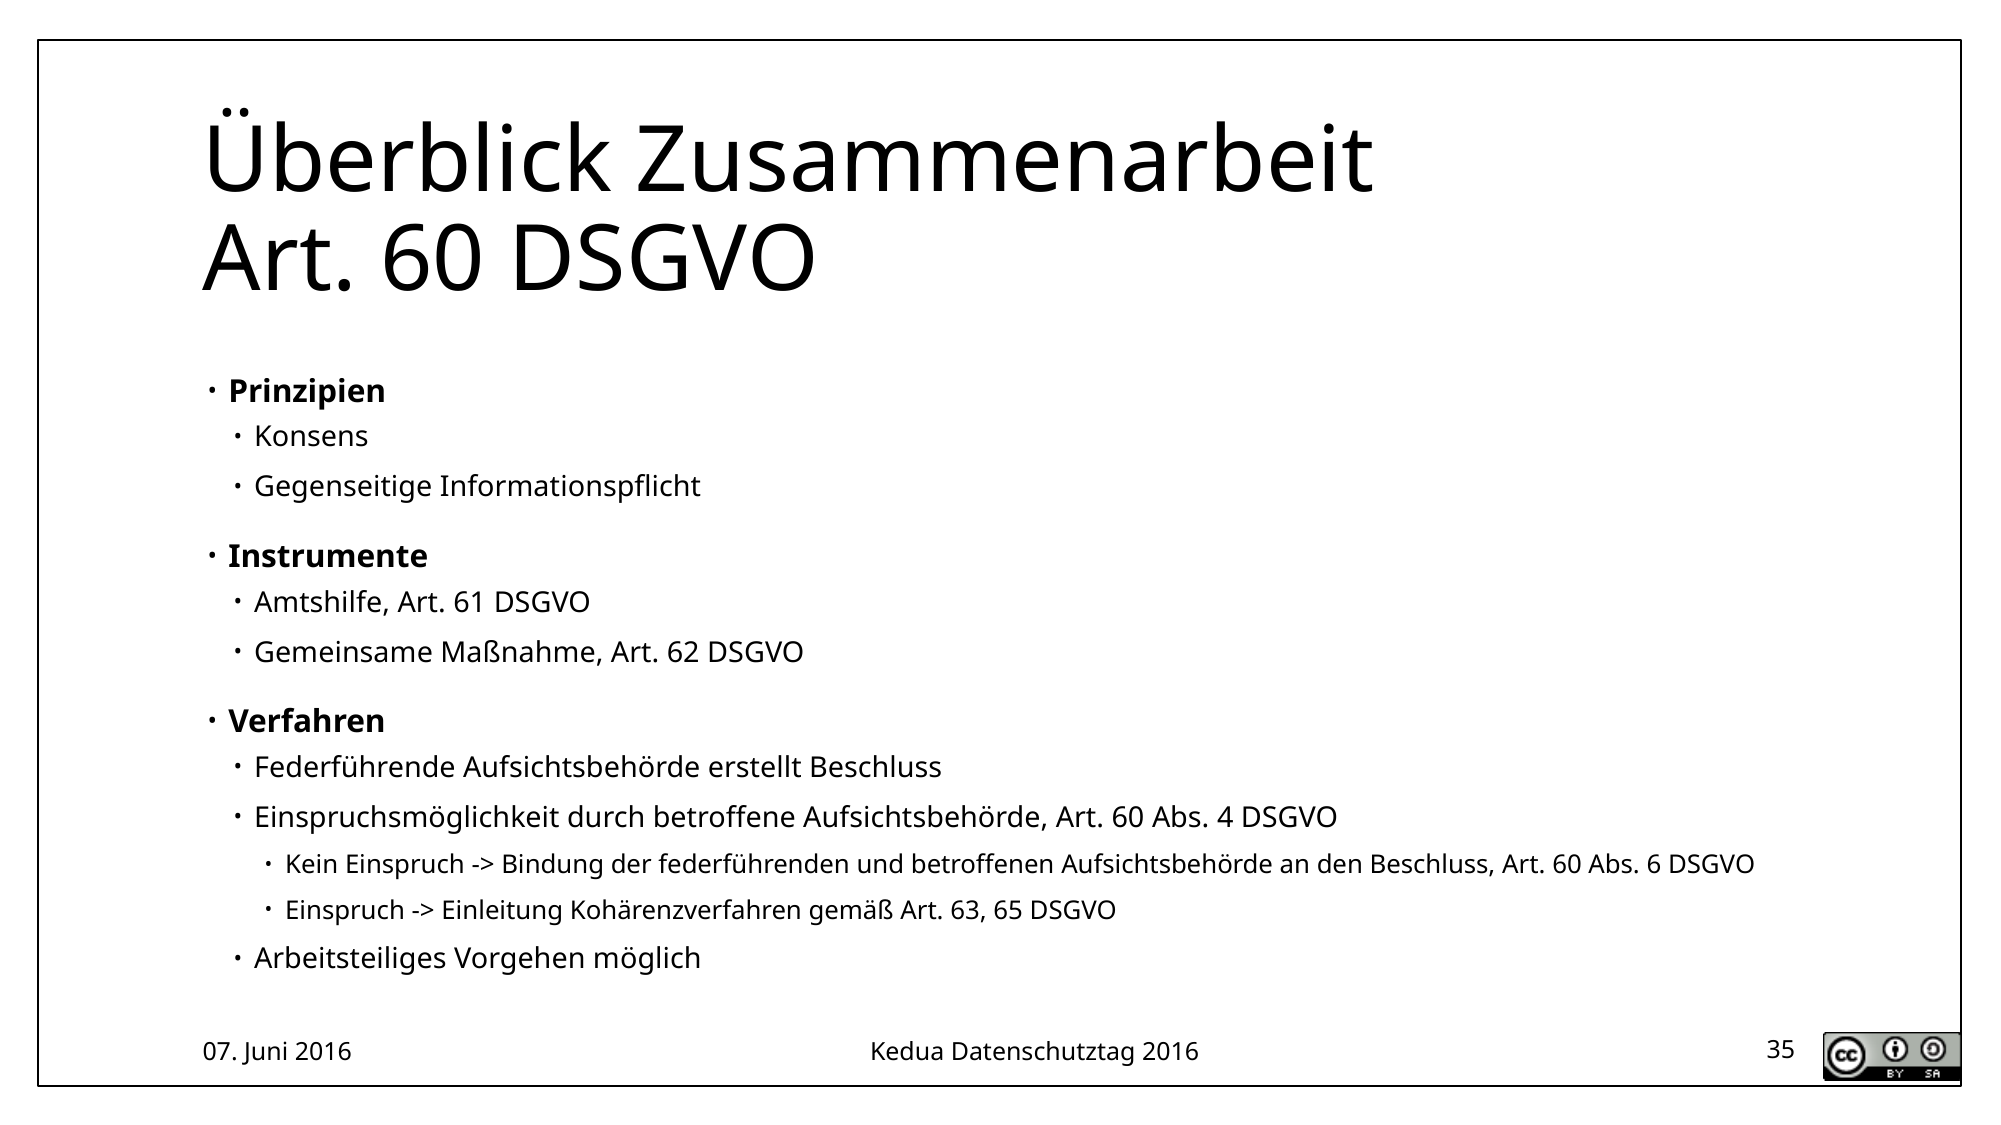

# Überblick Zusammenarbeit Art. 60 DSGVO
Prinzipien
Konsens
Gegenseitige Informationspflicht
Instrumente
Amtshilfe, Art. 61 DSGVO
Gemeinsame Maßnahme, Art. 62 DSGVO
Verfahren
Federführende Aufsichtsbehörde erstellt Beschluss
Einspruchsmöglichkeit durch betroffene Aufsichtsbehörde, Art. 60 Abs. 4 DSGVO
Kein Einspruch -> Bindung der federführenden und betroffenen Aufsichtsbehörde an den Beschluss, Art. 60 Abs. 6 DSGVO
Einspruch -> Einleitung Kohärenzverfahren gemäß Art. 63, 65 DSGVO
Arbeitsteiliges Vorgehen möglich
07. Juni 2016
Kedua Datenschutztag 2016